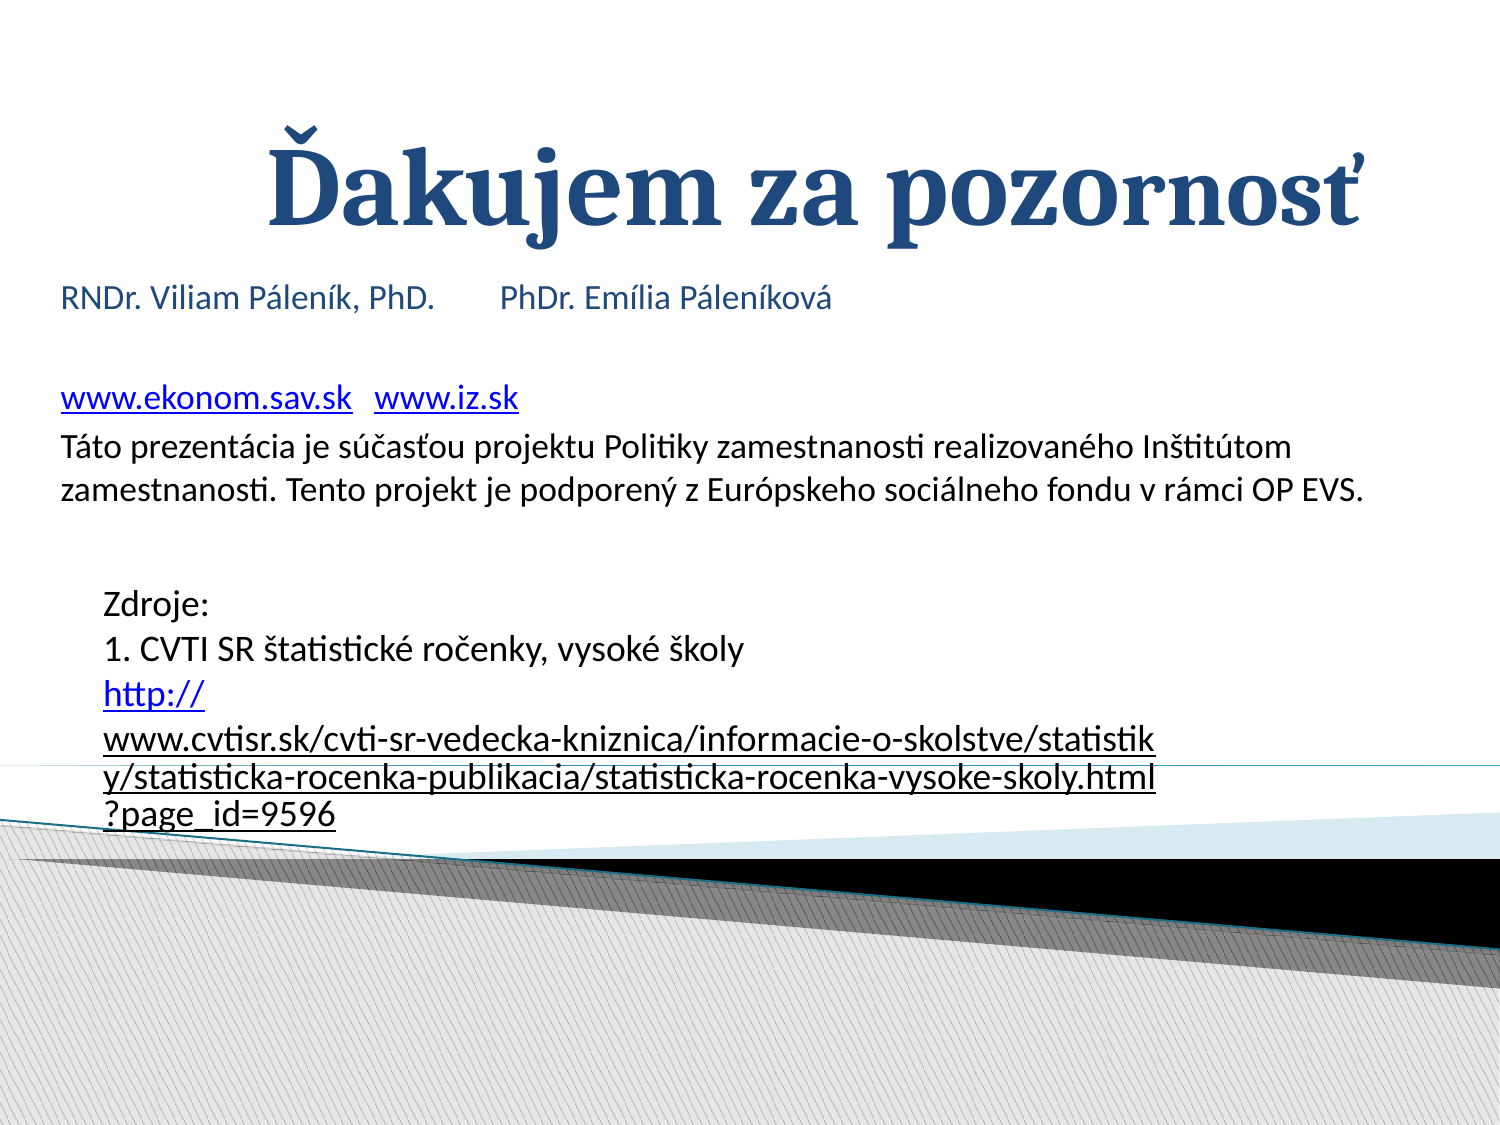

# Ďakujem za pozornosť
RNDr. Viliam Páleník, PhD.		PhDr. Emília Páleníková
www.ekonom.sav.sk 			www.iz.sk
Táto prezentácia je súčasťou projektu Politiky zamestnanosti realizovaného Inštitútom zamestnanosti. Tento projekt je podporený z Európskeho sociálneho fondu v rámci OP EVS.
Zdroje:
1. CVTI SR štatistické ročenky, vysoké školy
http://www.cvtisr.sk/cvti-sr-vedecka-kniznica/informacie-o-skolstve/statistiky/statisticka-rocenka-publikacia/statisticka-rocenka-vysoke-skoly.html?page_id=9596